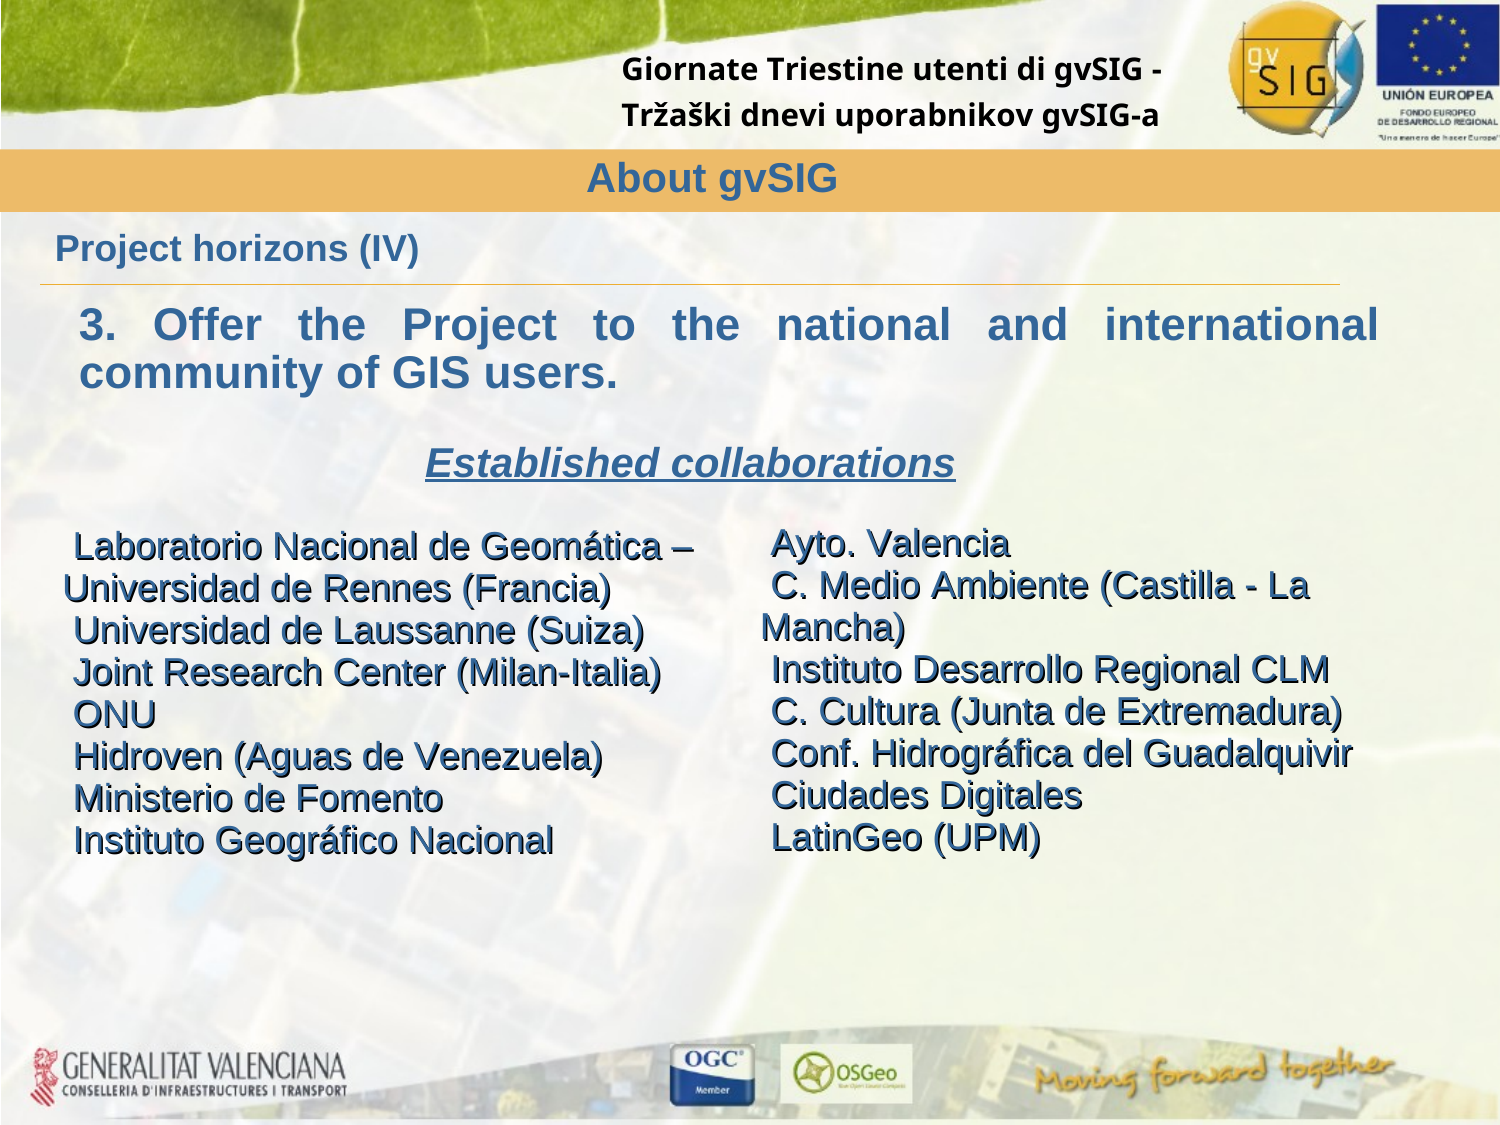

About gvSIG
Project horizons (IV)
3. Offer the Project to the national and international community of GIS users.
Established collaborations
 Ayto. Valencia
 C. Medio Ambiente (Castilla - La Mancha)
 Instituto Desarrollo Regional CLM
 C. Cultura (Junta de Extremadura)
 Conf. Hidrográfica del Guadalquivir
 Ciudades Digitales
 LatinGeo (UPM)
 Laboratorio Nacional de Geomática – Universidad de Rennes (Francia)
 Universidad de Laussanne (Suiza)
 Joint Research Center (Milan-Italia)
 ONU
 Hidroven (Aguas de Venezuela)
 Ministerio de Fomento
 Instituto Geográfico Nacional